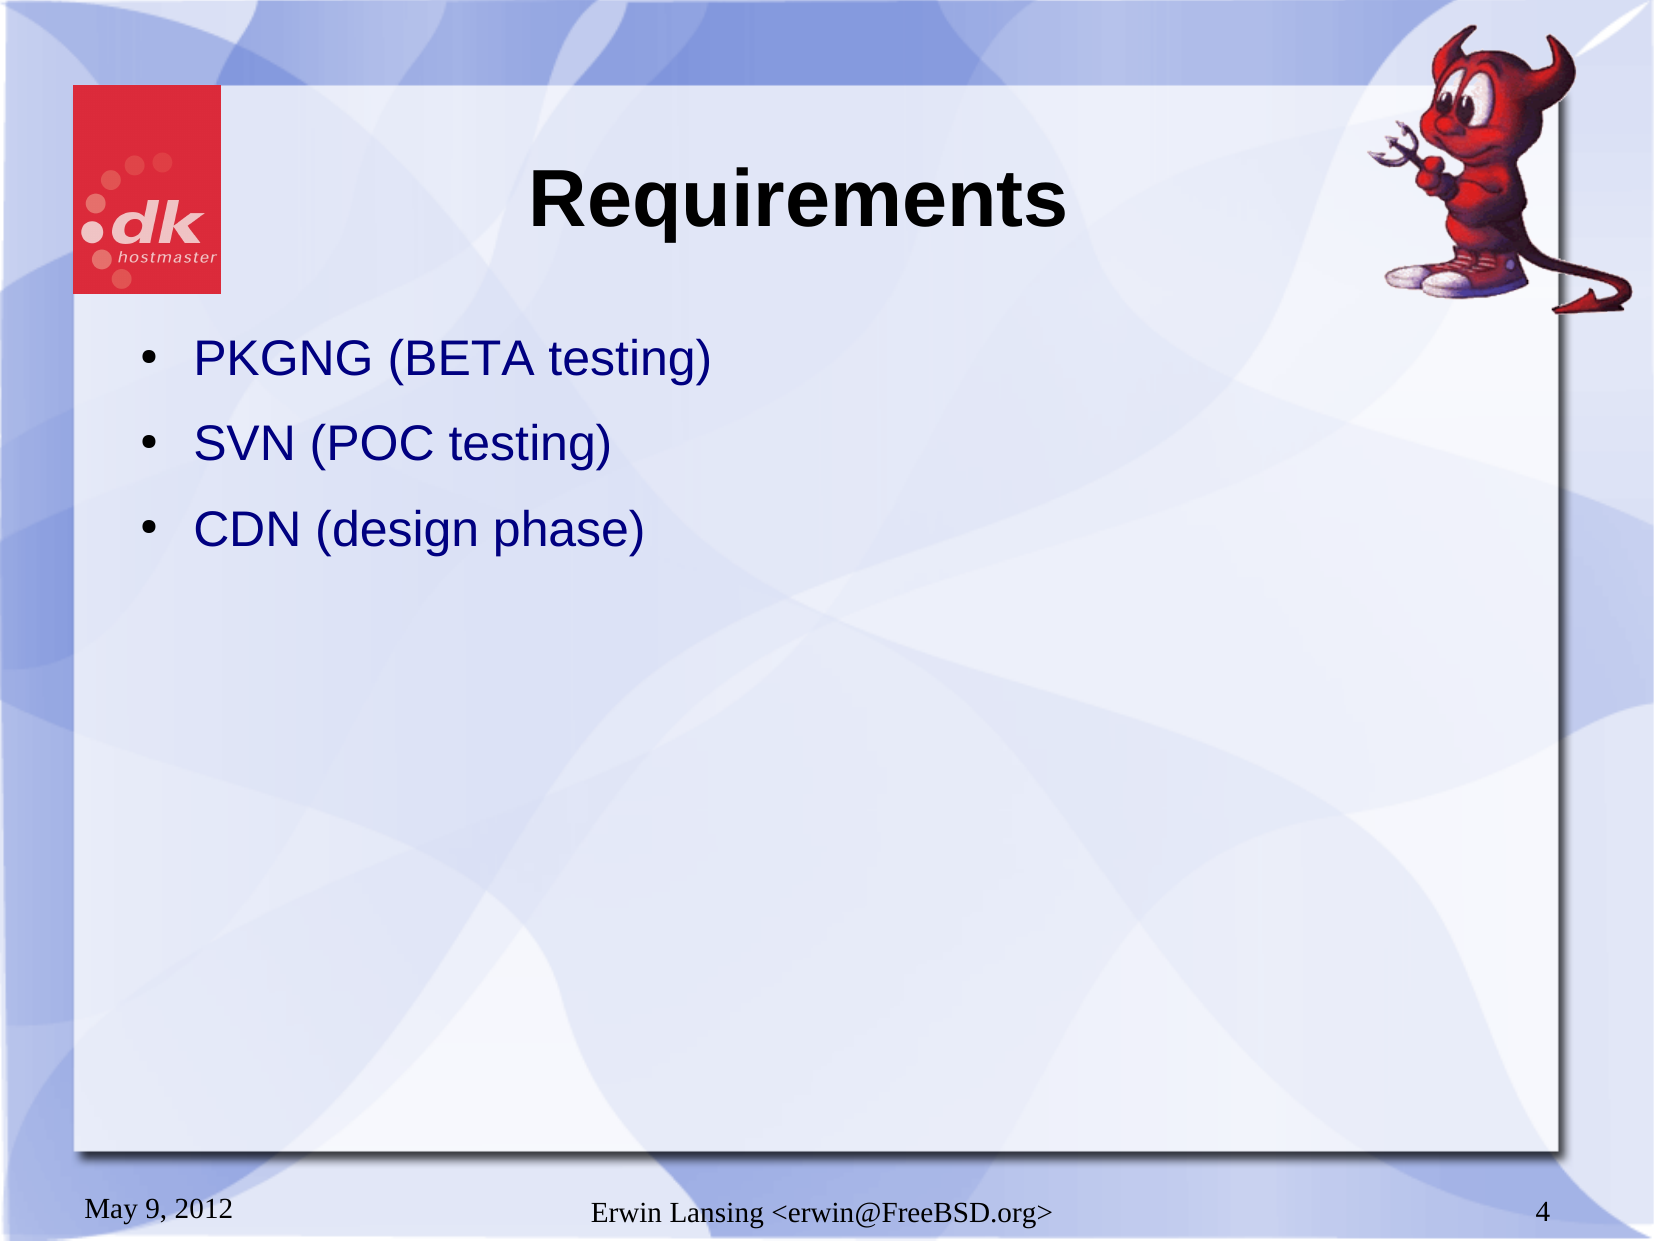

# Requirements
PKGNG (BETA testing)
SVN (POC testing)
CDN (design phase)
May 9, 2012
4
Erwin Lansing <erwin@FreeBSD.org>